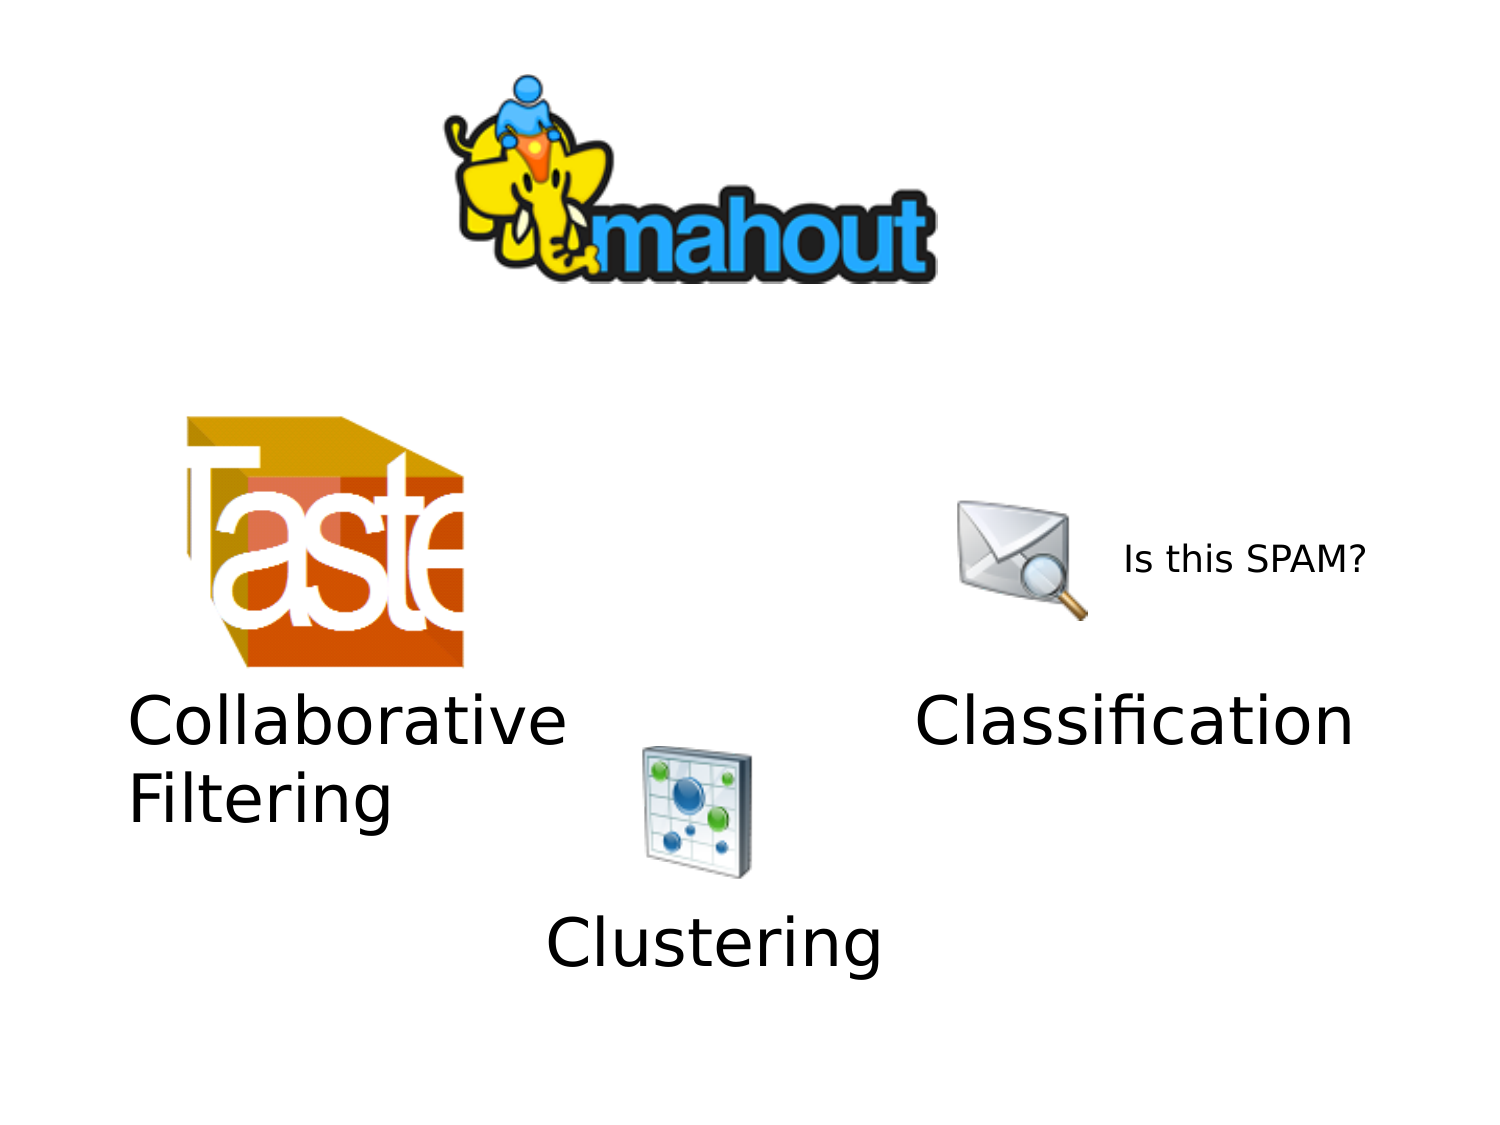

Is this SPAM?
Collaborative
Filtering
Classification
Clustering